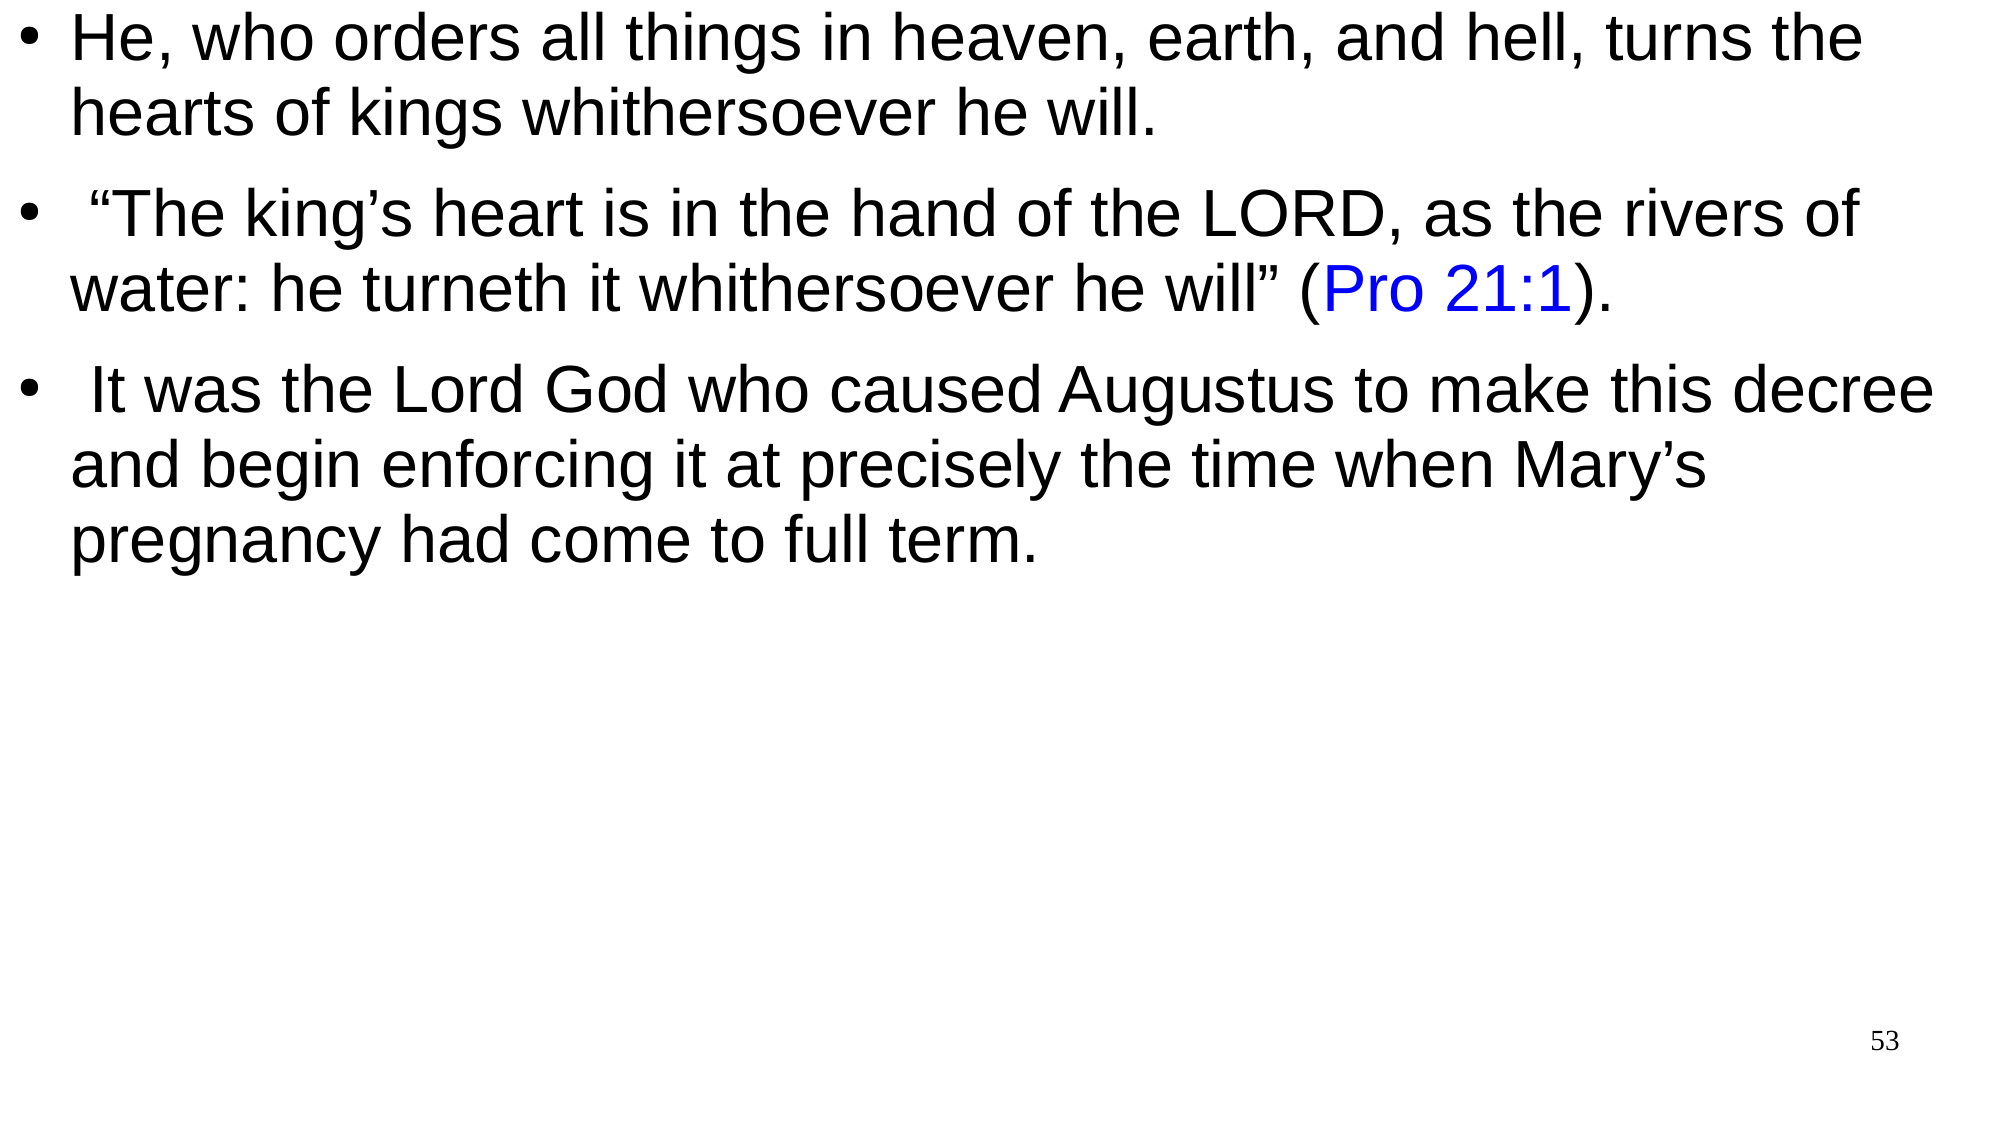

# He, who orders all things in heaven, earth, and hell, turns the hearts of kings whithersoever he will.
 “The king’s heart is in the hand of the LORD, as the rivers of water: he turneth it whithersoever he will” (Pro 21:1).
 It was the Lord God who caused Augustus to make this decree and begin enforcing it at precisely the time when Mary’s pregnancy had come to full term.
53